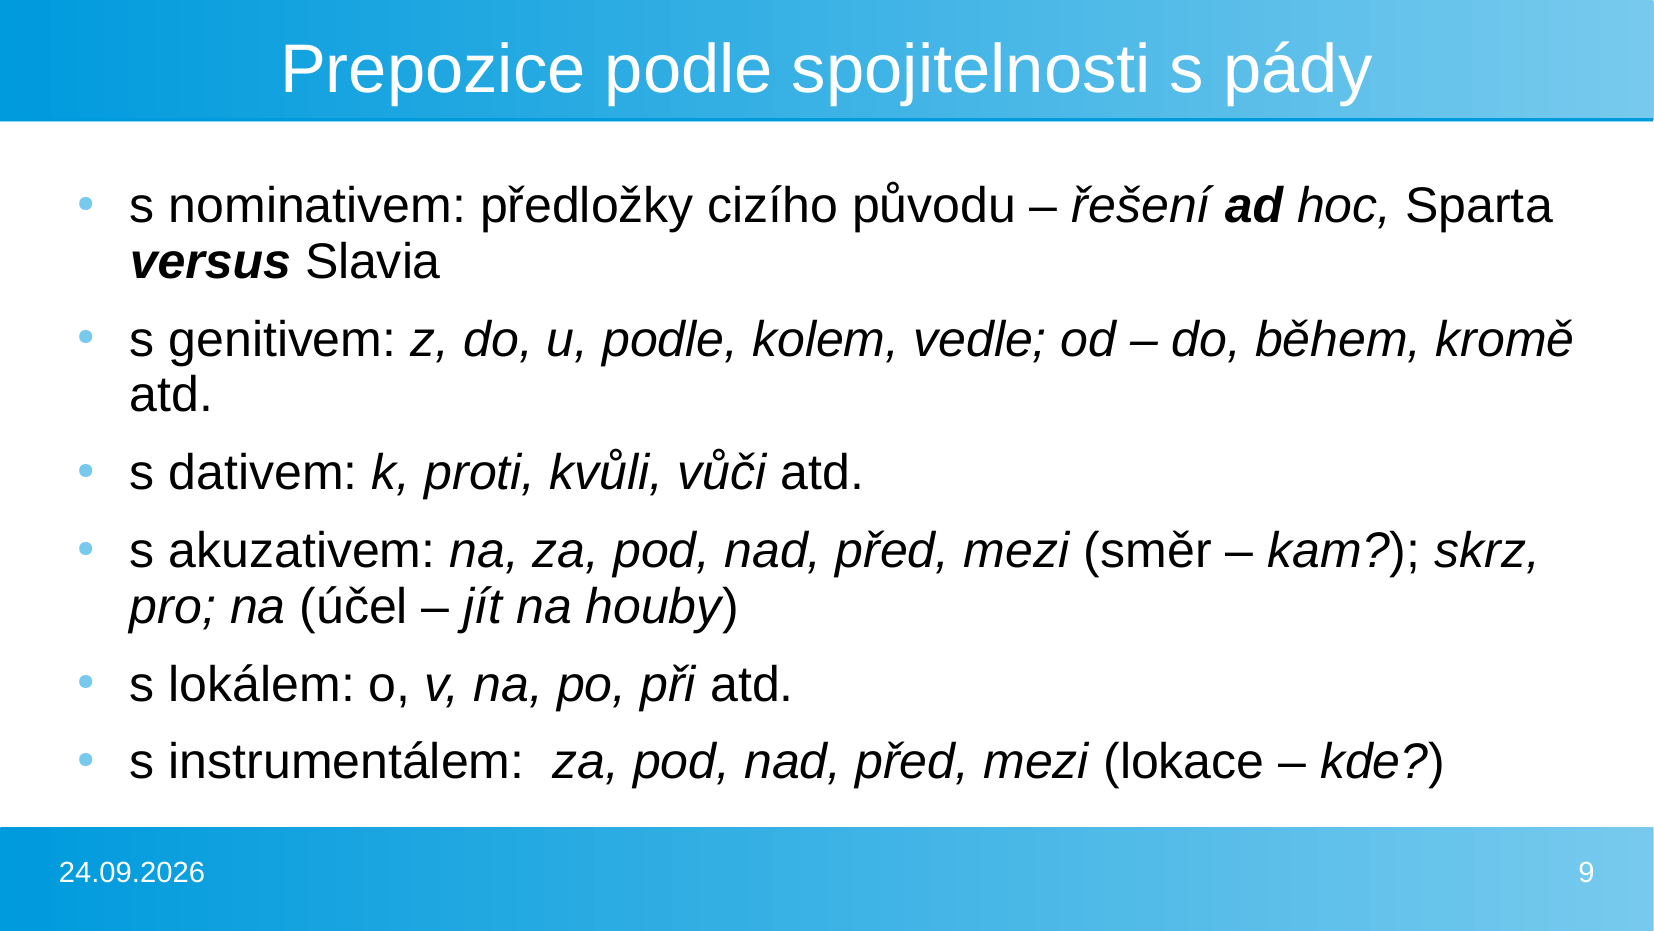

# Prepozice podle spojitelnosti s pády
s nominativem: předložky cizího původu – řešení ad hoc, Sparta versus Slavia
s genitivem: z, do, u, podle, kolem, vedle; od – do, během, kromě atd.
s dativem: k, proti, kvůli, vůči atd.
s akuzativem: na, za, pod, nad, před, mezi (směr – kam?); skrz, pro; na (účel – jít na houby)
s lokálem: o, v, na, po, při atd.
s instrumentálem: za, pod, nad, před, mezi (lokace – kde?)
9